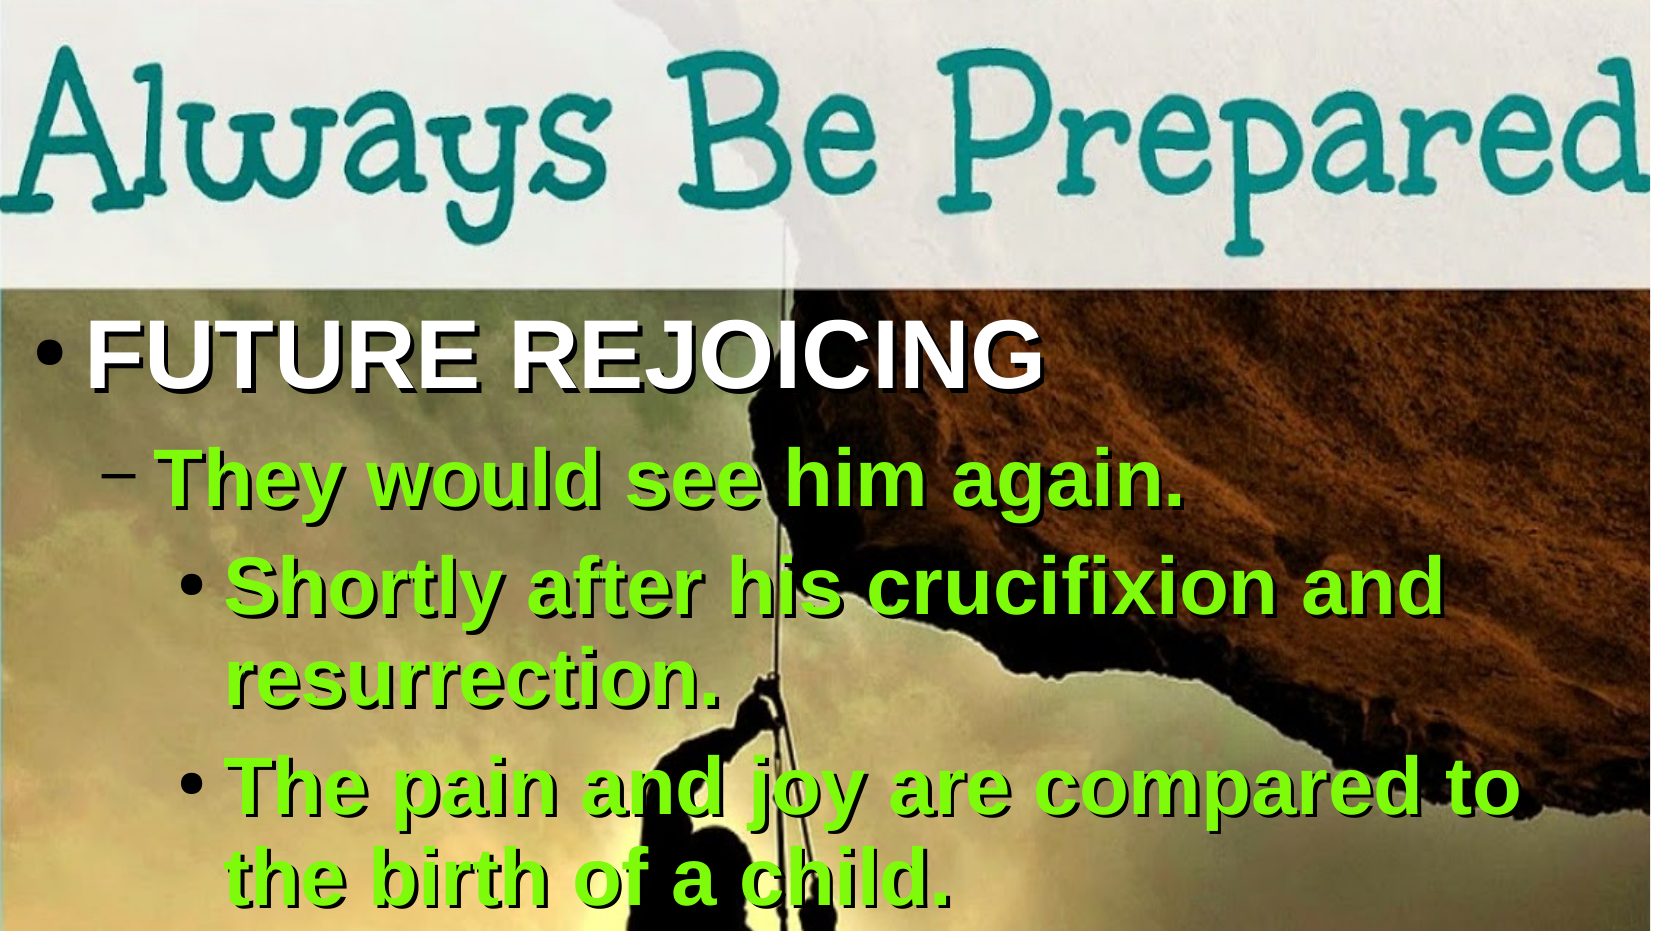

# FUTURE REJOICING
They would see him again.
Shortly after his crucifixion and resurrection.
The pain and joy are compared to the birth of a child.